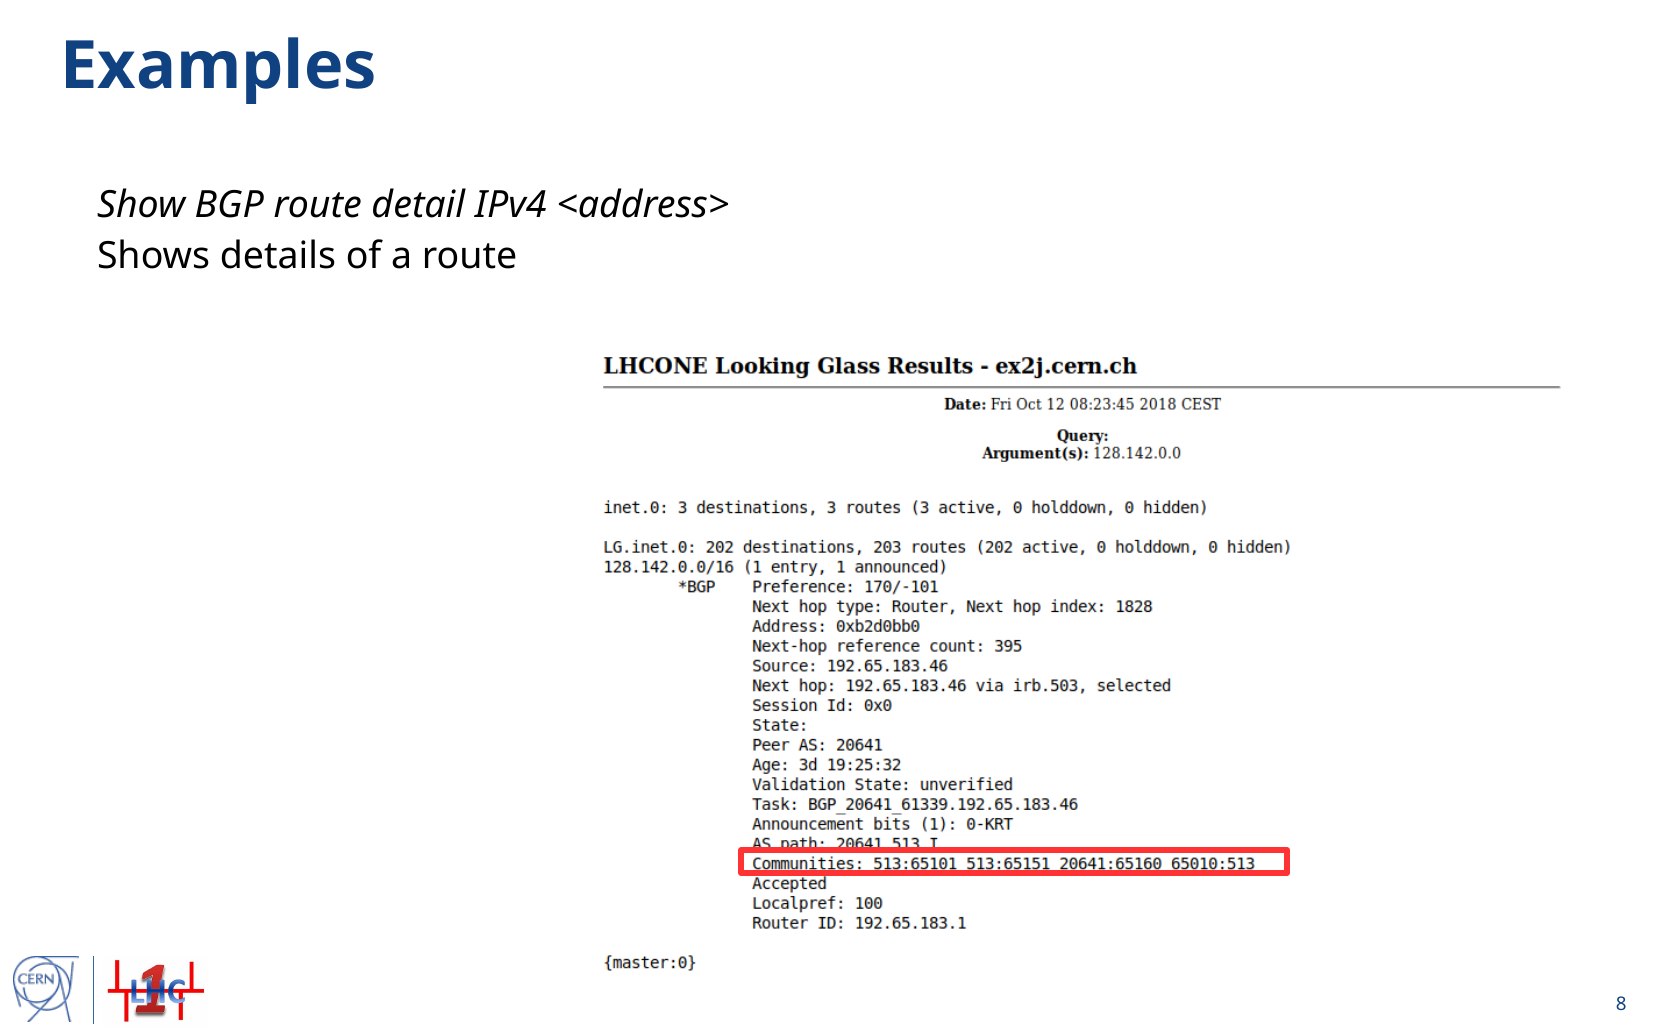

# Examples
Show BGP route detail IPv4 <address>
Shows details of a route